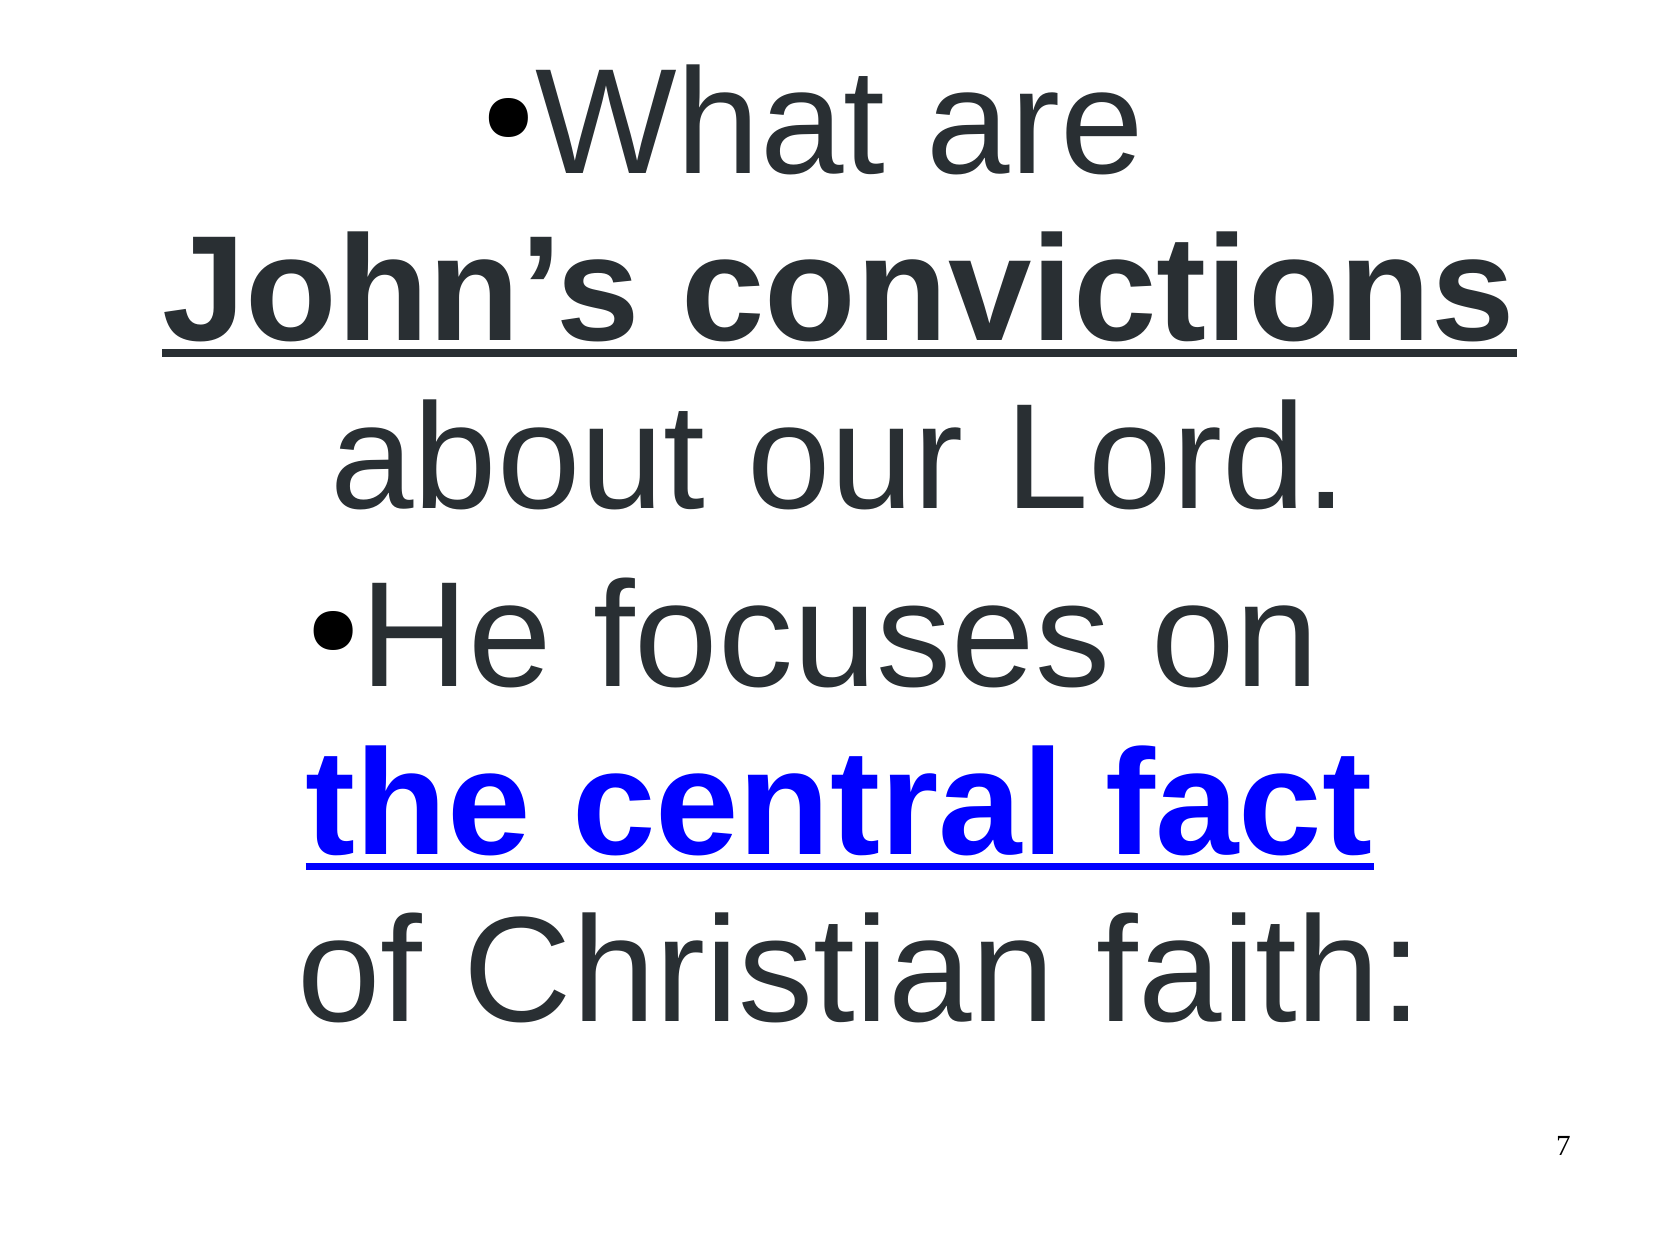

# What are John’s convictions about our Lord.
He focuses on
the central fact
of Christian faith:
7